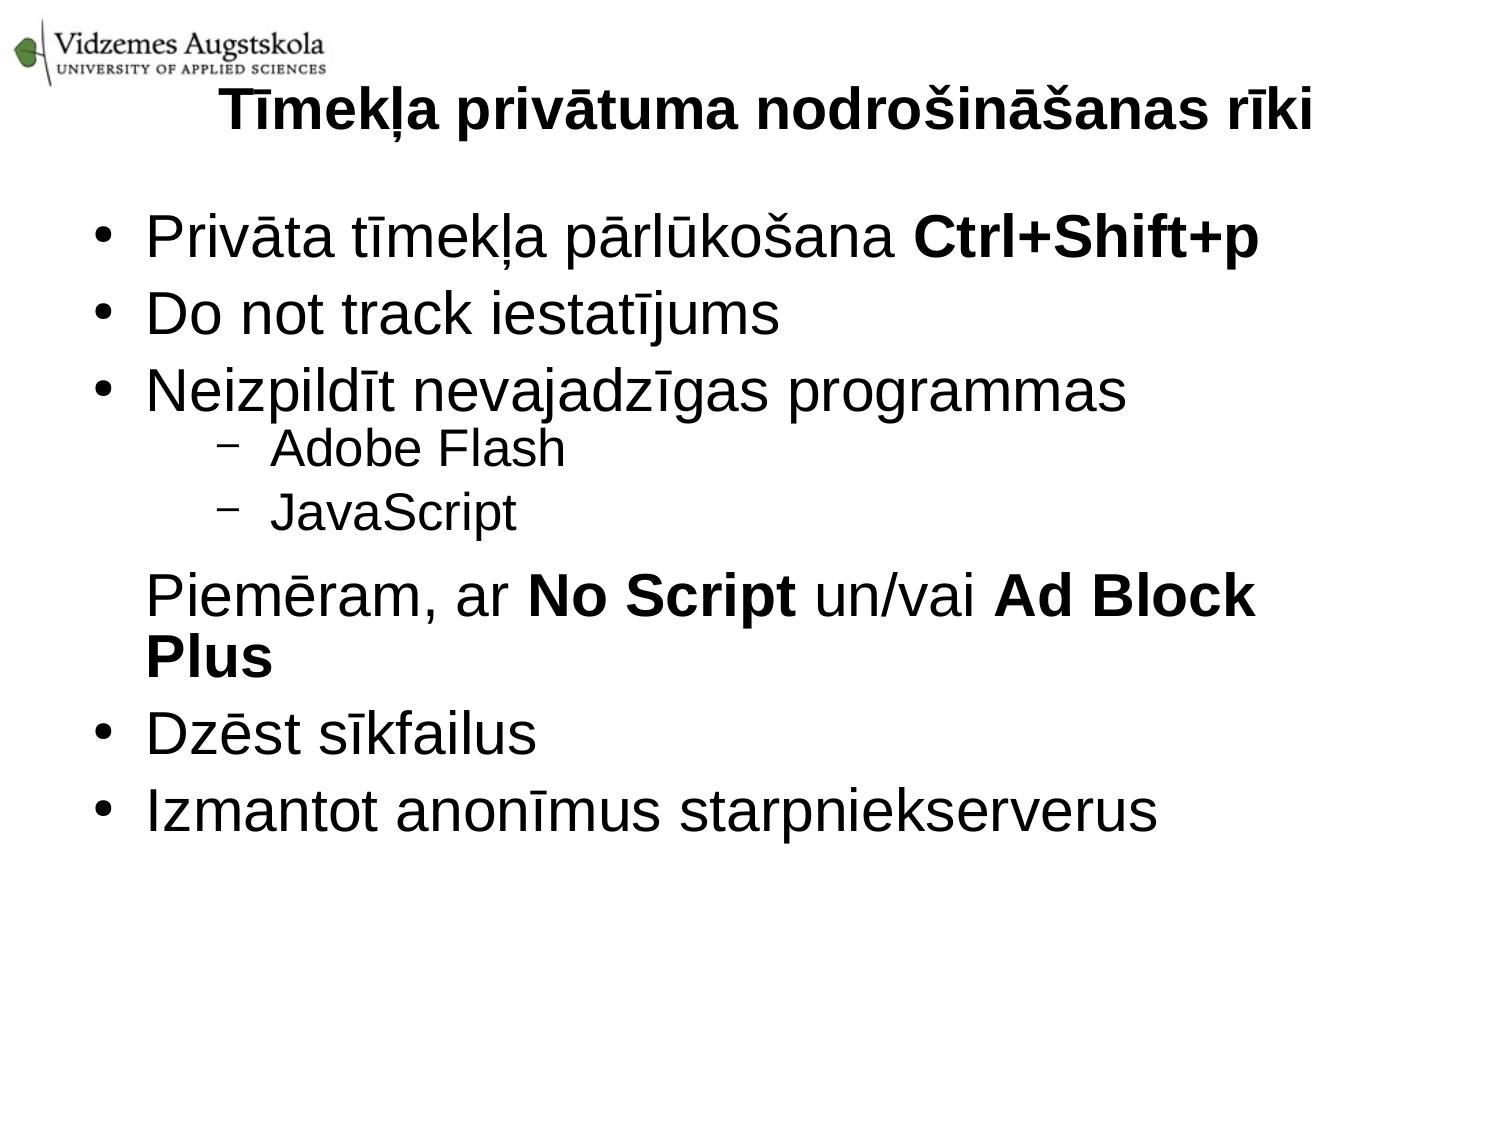

# Tīmekļa privātuma nodrošināšanas rīki
Privāta tīmekļa pārlūkošana Ctrl+Shift+p
Do not track iestatījums
Neizpildīt nevajadzīgas programmas
Adobe Flash
JavaScript
Piemēram, ar No Script un/vai Ad Block Plus
Dzēst sīkfailus
Izmantot anonīmus starpniekserverus